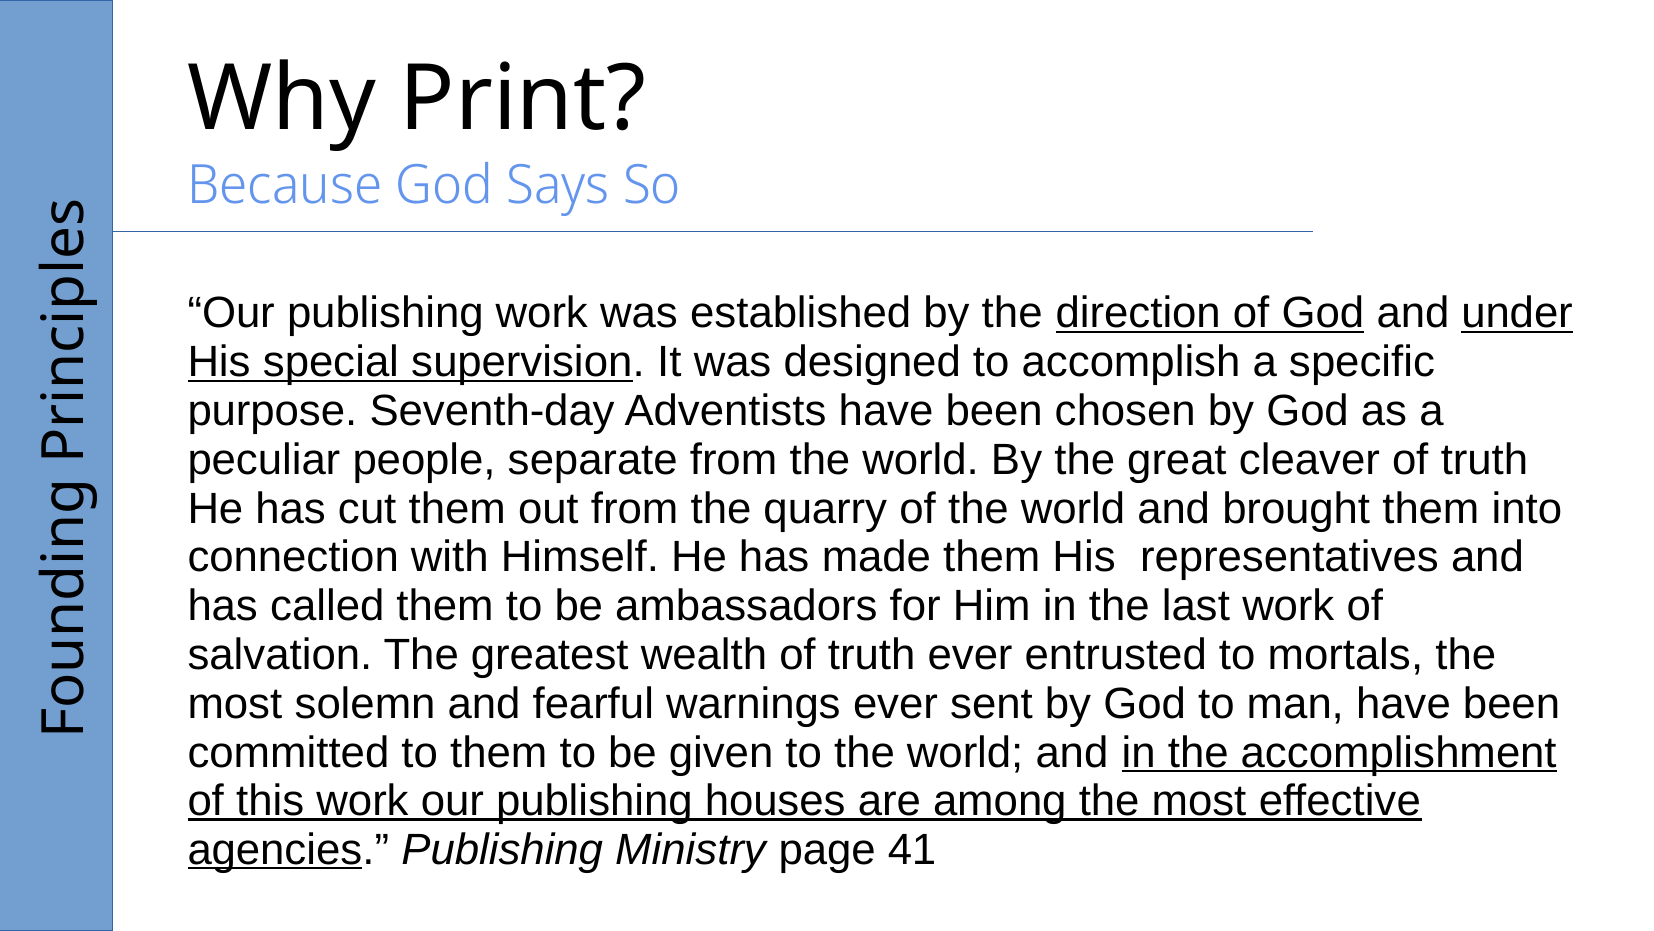

# Why Print?
Because God Says So
“Our publishing work was established by the direction of God and under His special supervision. It was designed to accomplish a specific purpose. Seventh-day Adventists have been chosen by God as a peculiar people, separate from the world. By the great cleaver of truth He has cut them out from the quarry of the world and brought them into connection with Himself. He has made them His representatives and has called them to be ambassadors for Him in the last work of salvation. The greatest wealth of truth ever entrusted to mortals, the most solemn and fearful warnings ever sent by God to man, have been committed to them to be given to the world; and in the accomplishment of this work our publishing houses are among the most effective agencies.” Publishing Ministry page 41
Founding Principles